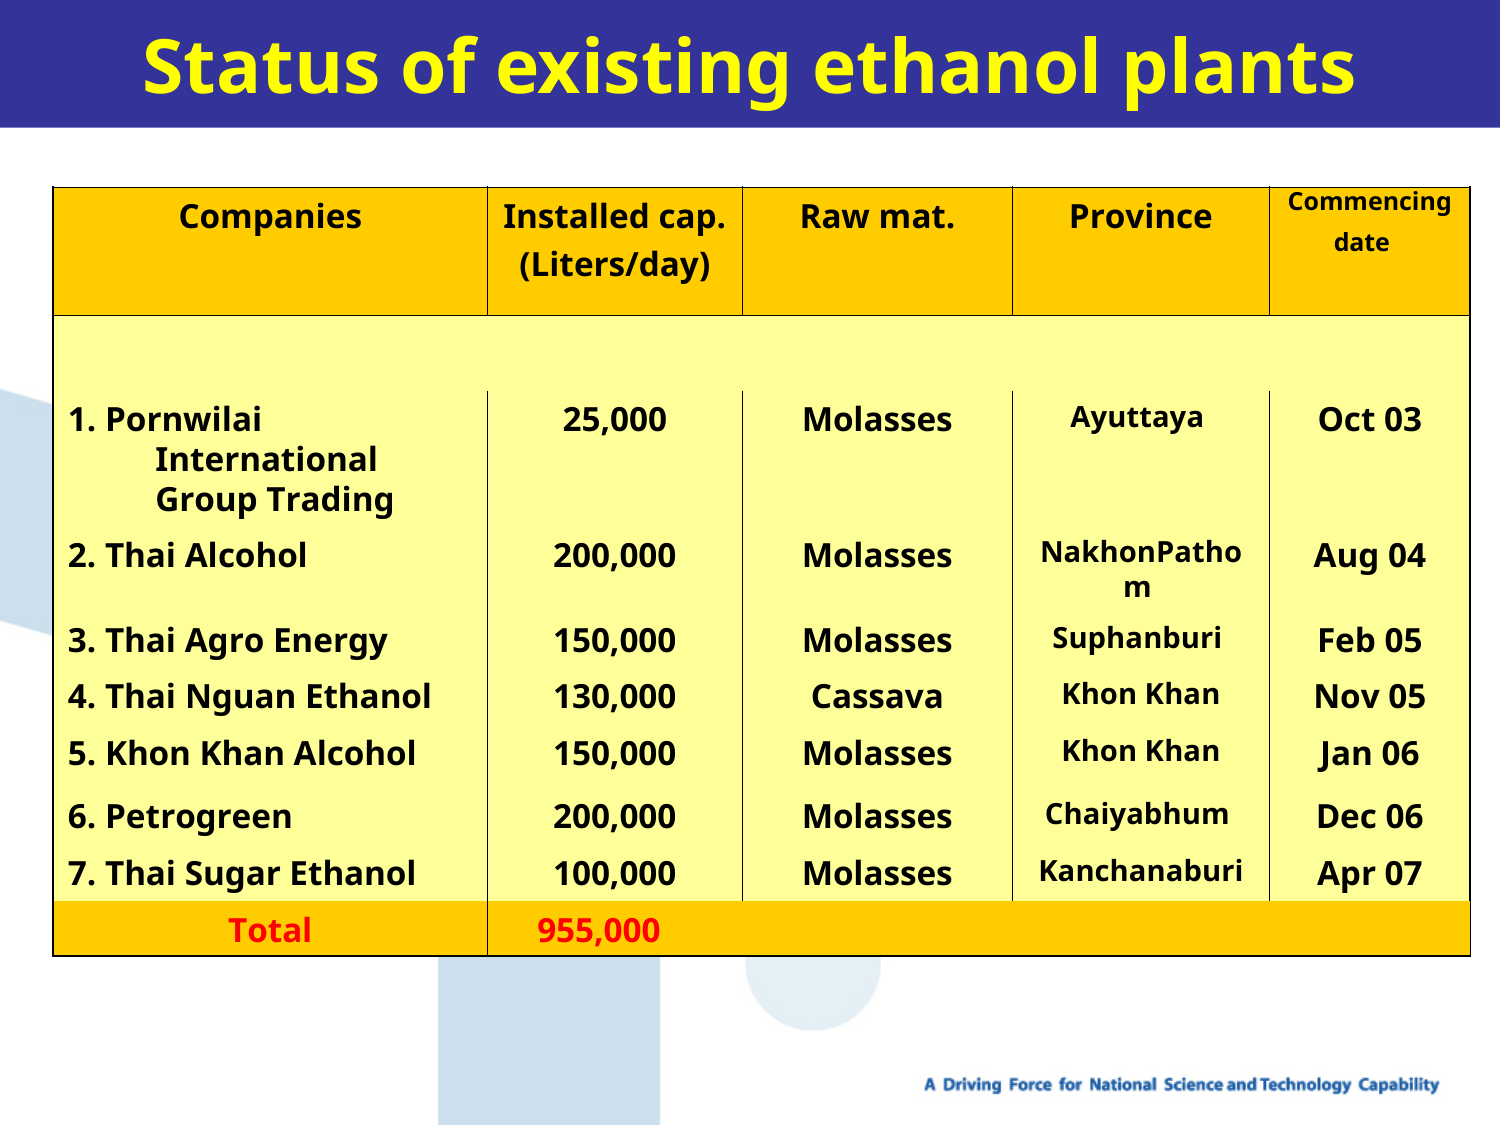

# Status of existing ethanol plants
| Companies | Installed cap. (Liters/day) | Raw mat. | Province | Commencing date |
| --- | --- | --- | --- | --- |
| | | | | |
| 1. Pornwilai International Group Trading | 25,000 | Molasses | Ayuttaya | Oct 03 |
| 2. Thai Alcohol | 200,000 | Molasses | NakhonPathom | Aug 04 |
| 3. Thai Agro Energy | 150,000 | Molasses | Suphanburi | Feb 05 |
| 4. Thai Nguan Ethanol | 130,000 | Cassava | Khon Khan | Nov 05 |
| 5. Khon Khan Alcohol | 150,000 | Molasses | Khon Khan | Jan 06 |
| 6. Petrogreen | 200,000 | Molasses | Chaiyabhum | Dec 06 |
| 7. Thai Sugar Ethanol | 100,000 | Molasses | Kanchanaburi | Apr 07 |
| Total | 955,000 | | | |